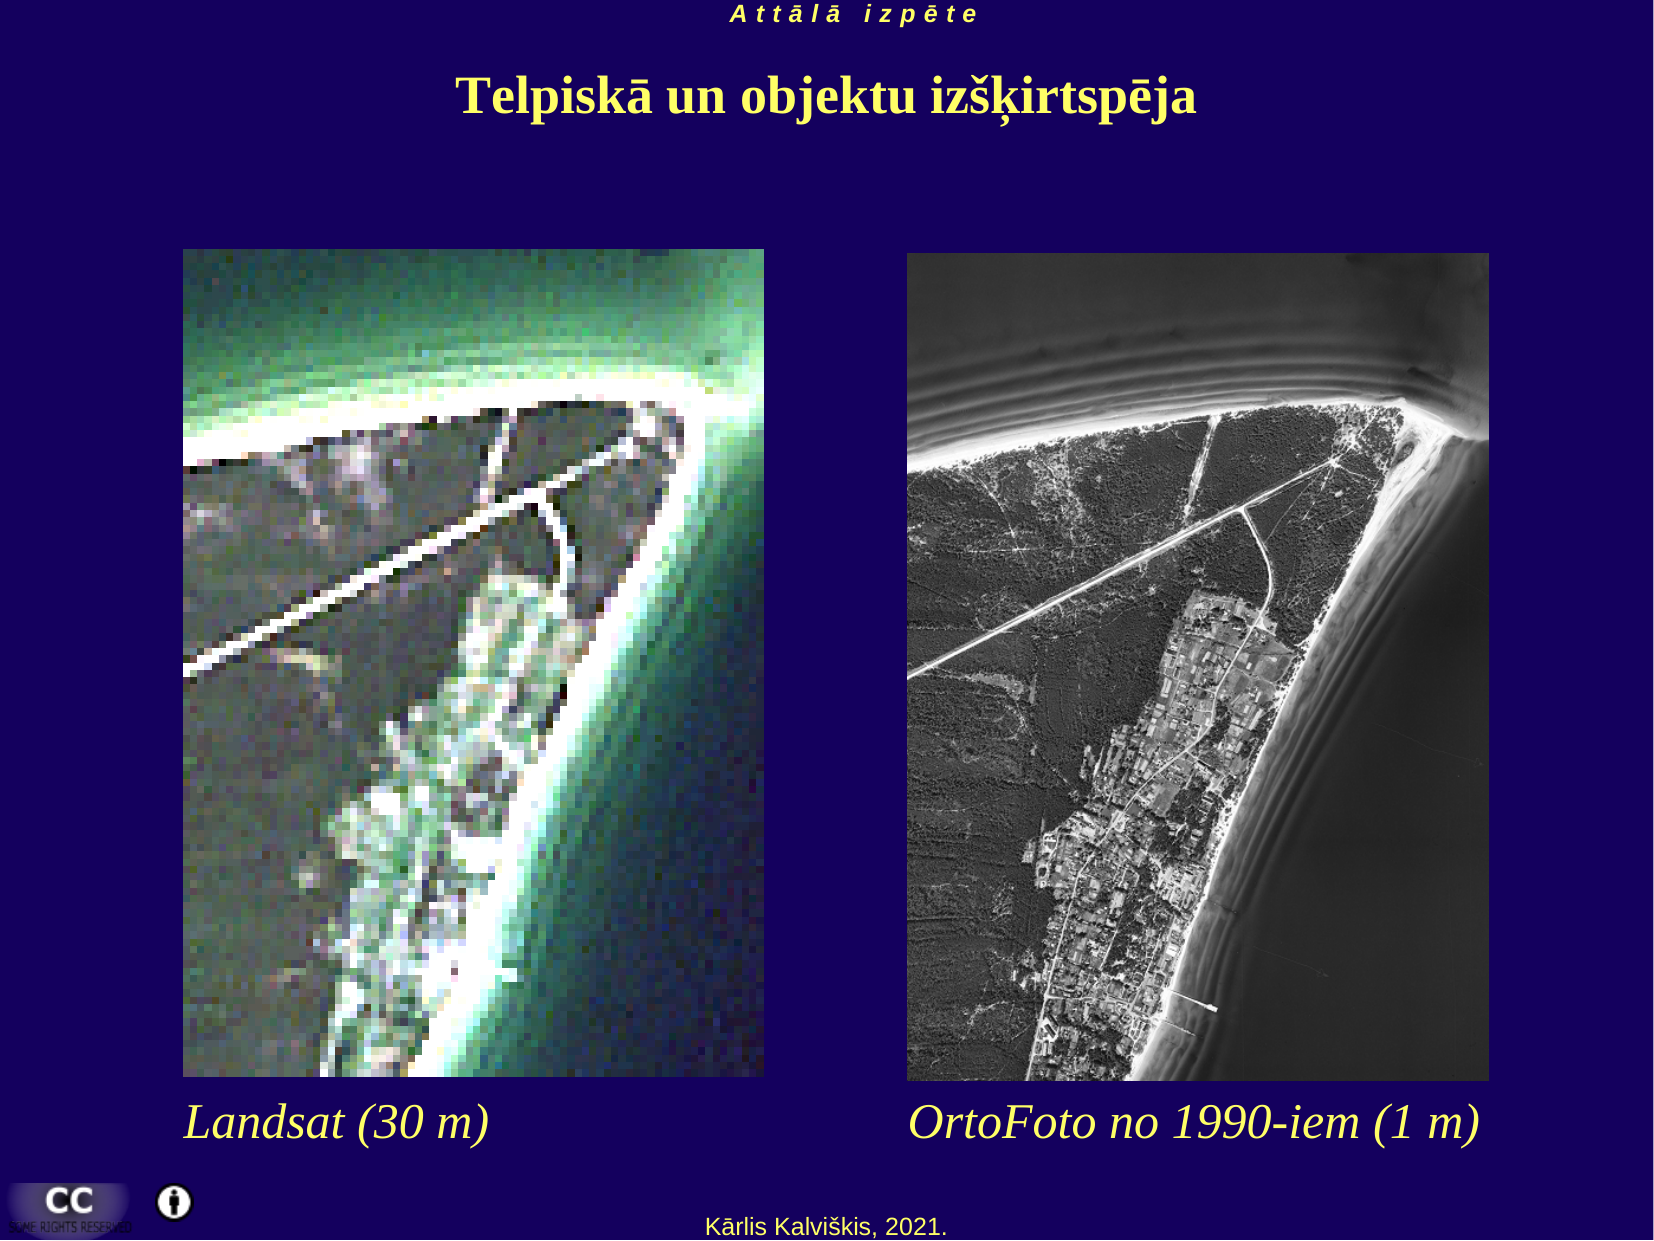

# Telpiskā un objektu izšķirtspēja
Landsat (30 m)
OrtoFoto no 1990-iem (1 m)